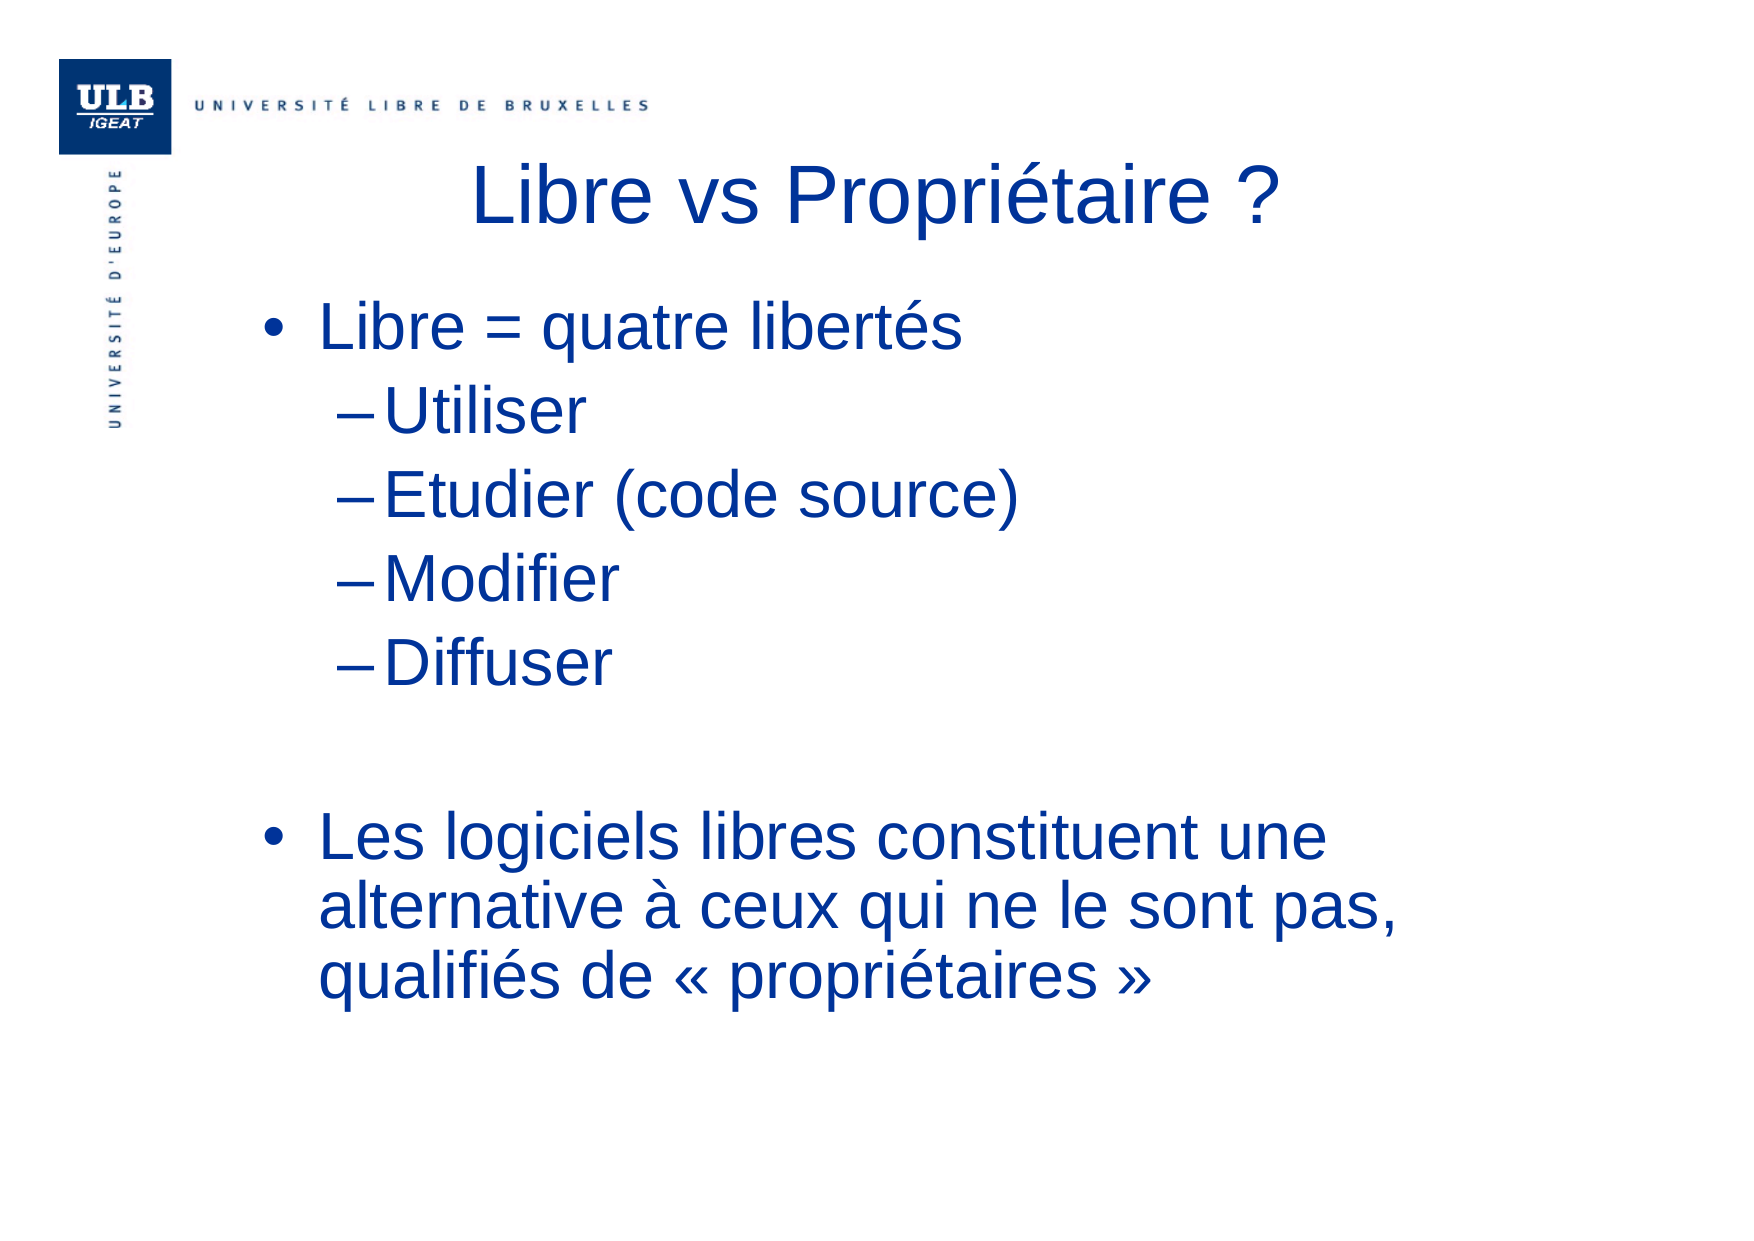

# Libre vs Propriétaire ?
Libre = quatre libertés
Utiliser
Etudier (code source)
Modifier
Diffuser
Les logiciels libres constituent une alternative à ceux qui ne le sont pas, qualifiés de « propriétaires »